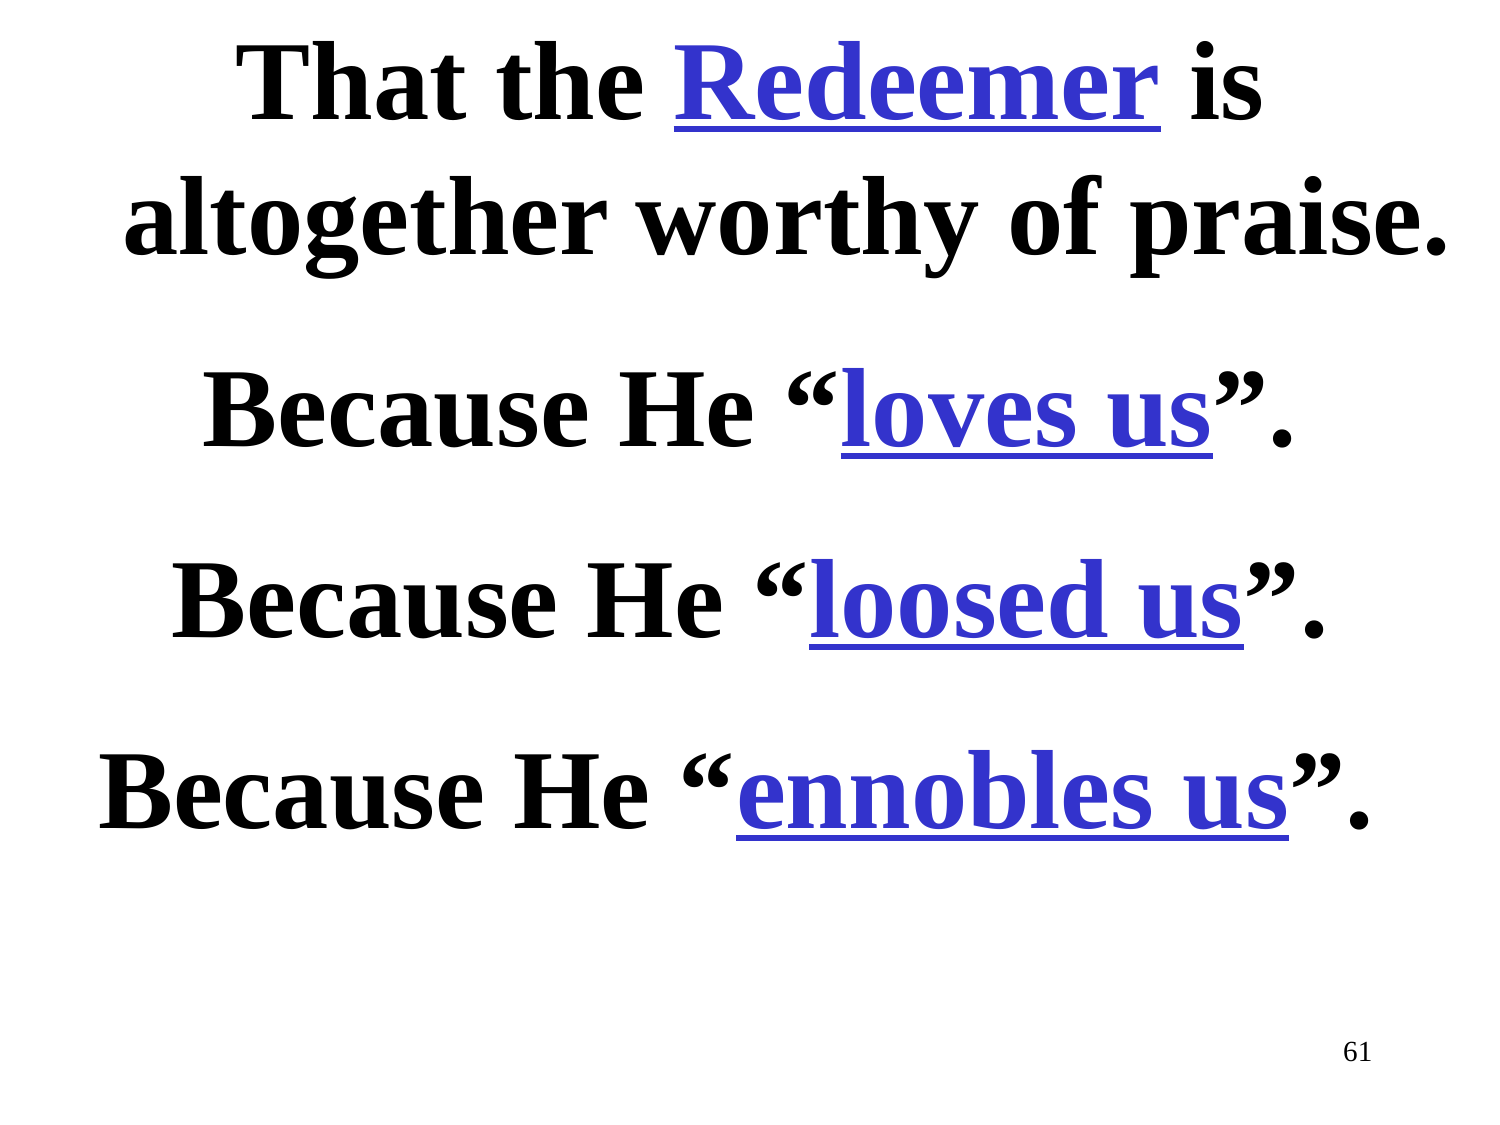

That the Redeemer is altogether worthy of praise.
Because He “loves us”.
Because He “loosed us”.
Because He “ennobles us”.